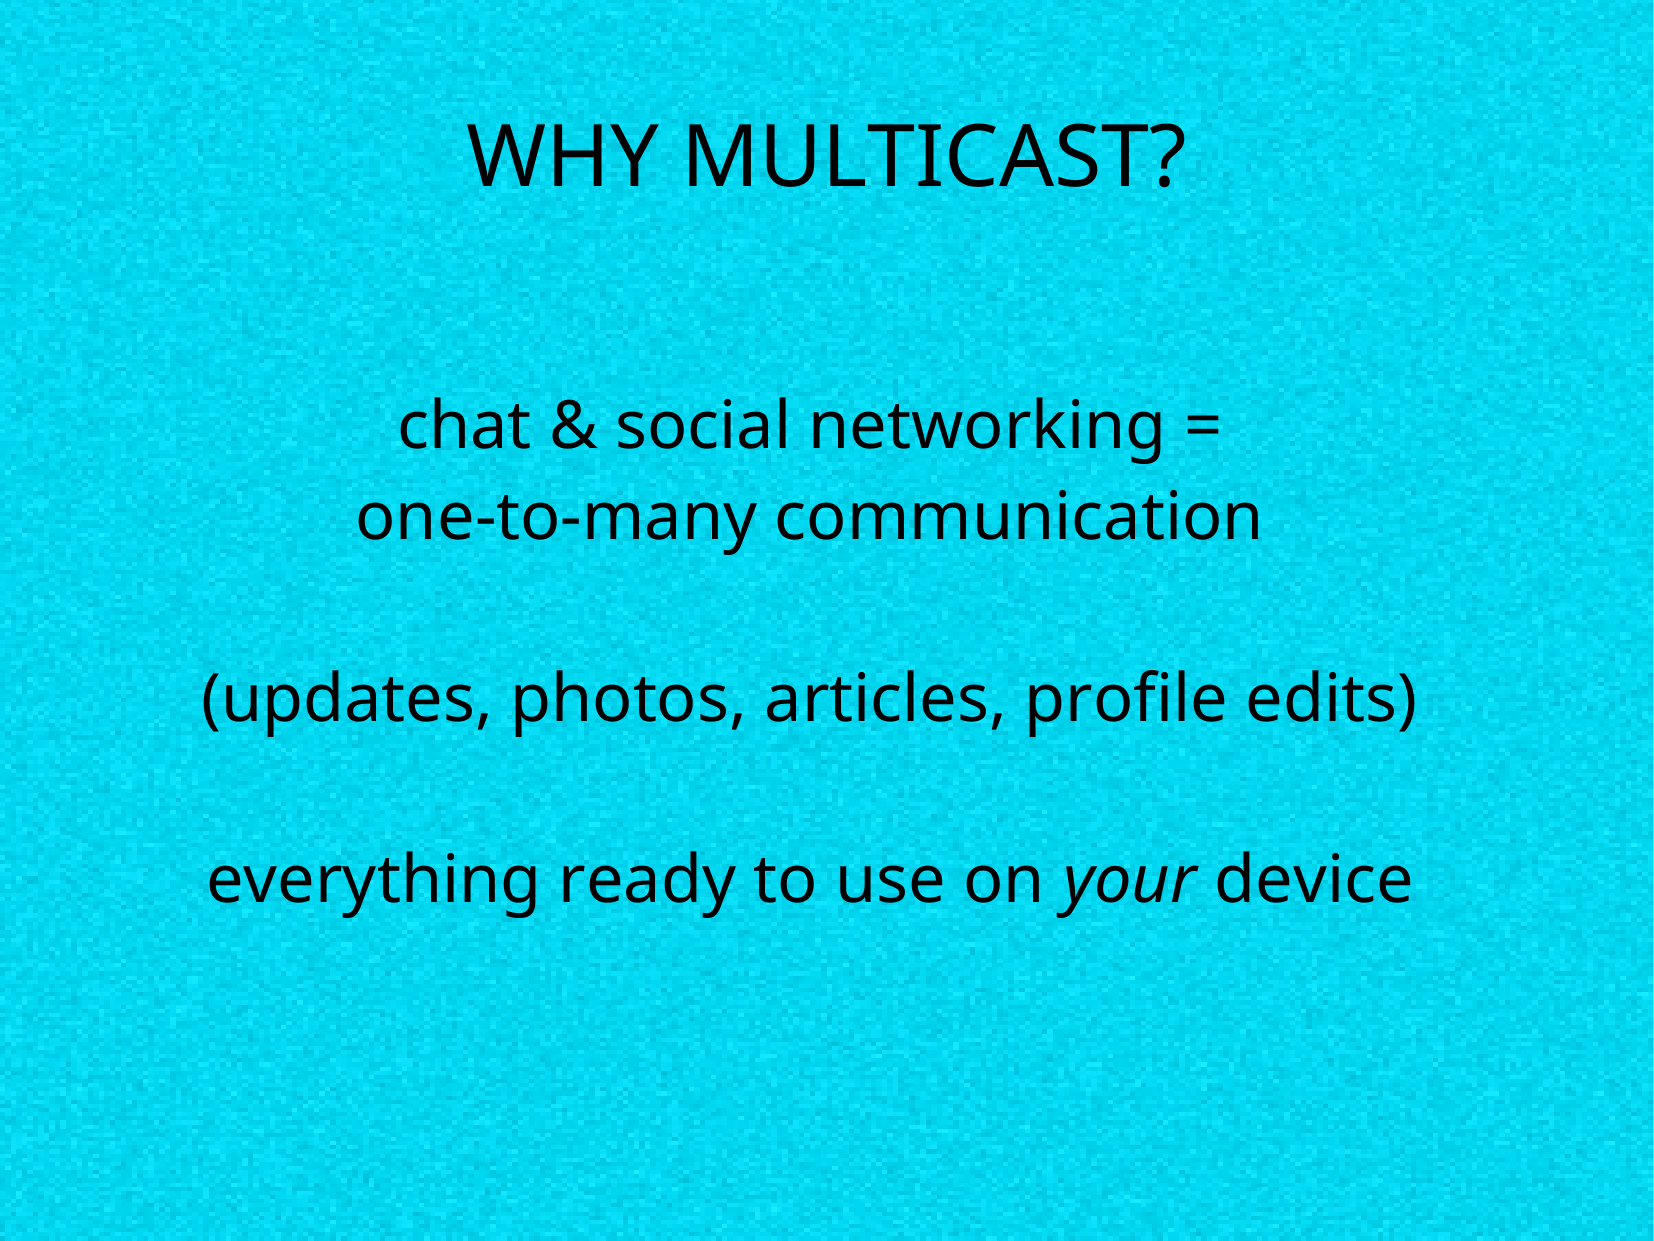

# WHY MULTICAST?
chat & social networking =
one-to-many communication
(updates, photos, articles, profile edits)
everything ready to use on your device